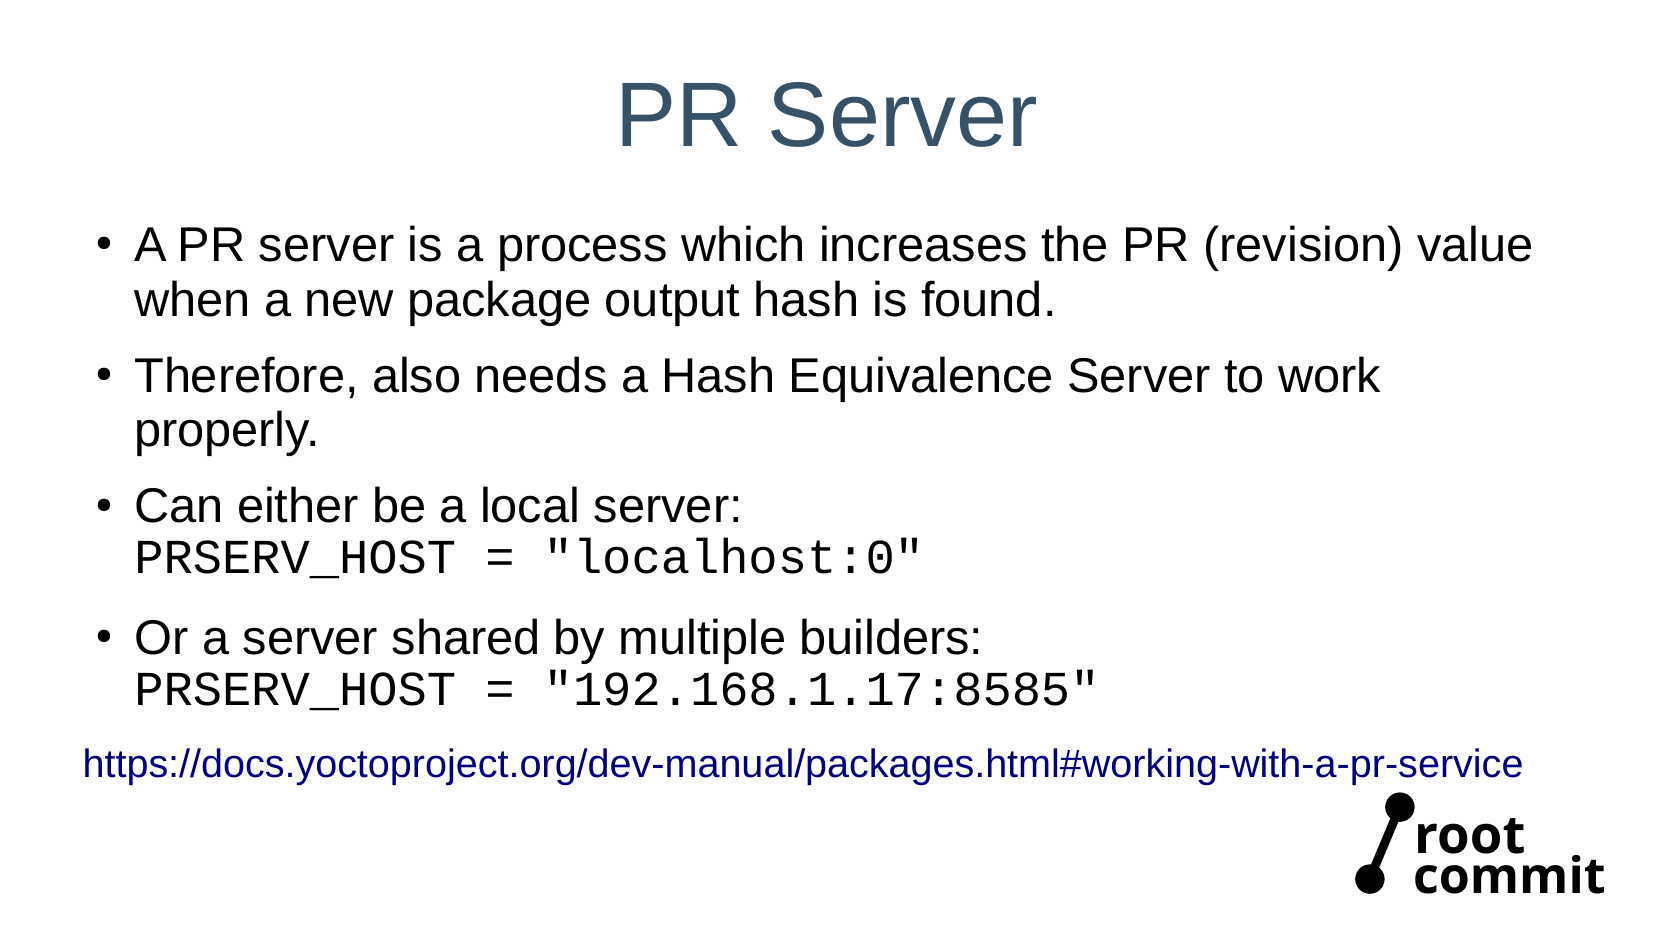

# PR Server
A PR server is a process which increases the PR (revision) value when a new package output hash is found.
Therefore, also needs a Hash Equivalence Server to work properly.
Can either be a local server:
PRSERV_HOST = "localhost:0"
Or a server shared by multiple builders:
PRSERV_HOST = "192.168.1.17:8585"
https://docs.yoctoproject.org/dev-manual/packages.html#working-with-a-pr-service